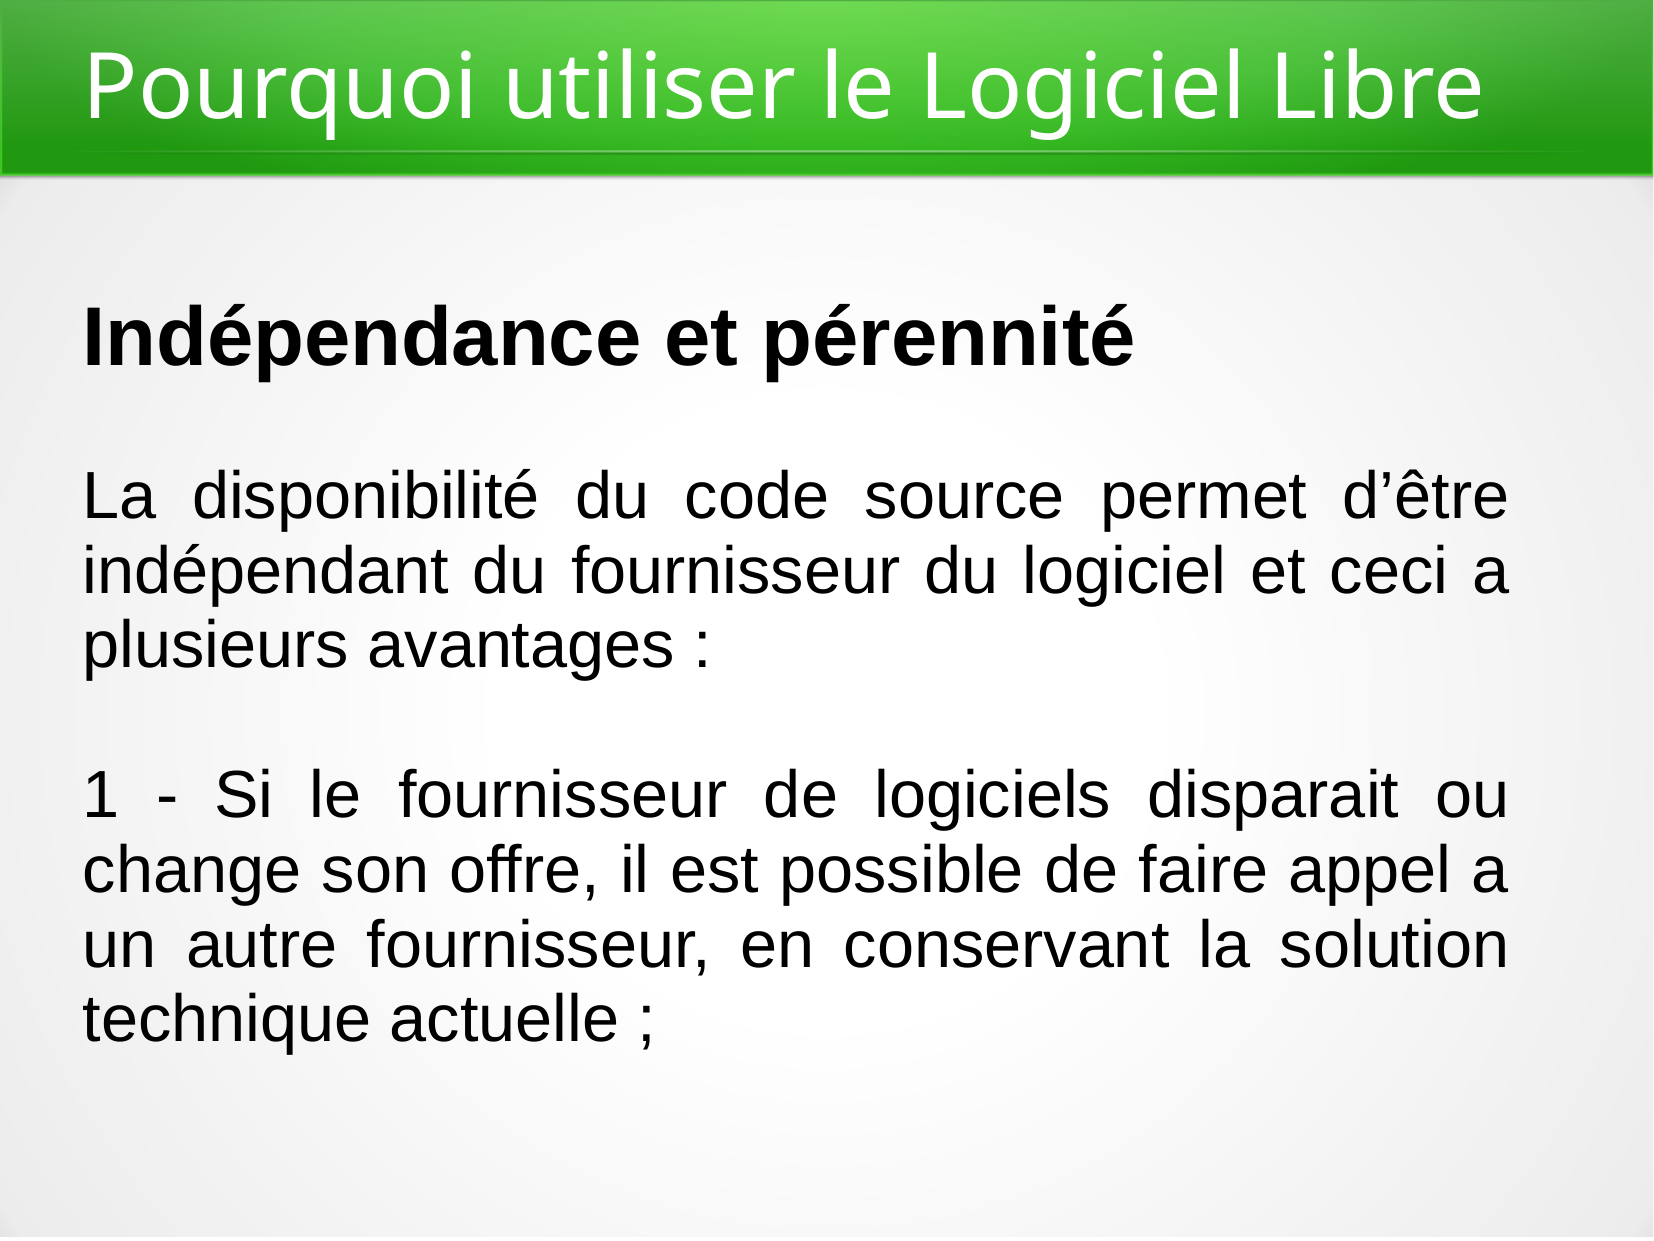

# Pourquoi utiliser le Logiciel Libre
Indépendance et pérennité
La disponibilité du code source permet d’être indépendant du fournisseur du logiciel et ceci a plusieurs avantages :
1 - Si le fournisseur de logiciels disparait ou change son offre, il est possible de faire appel a un autre fournisseur, en conservant la solution technique actuelle ;